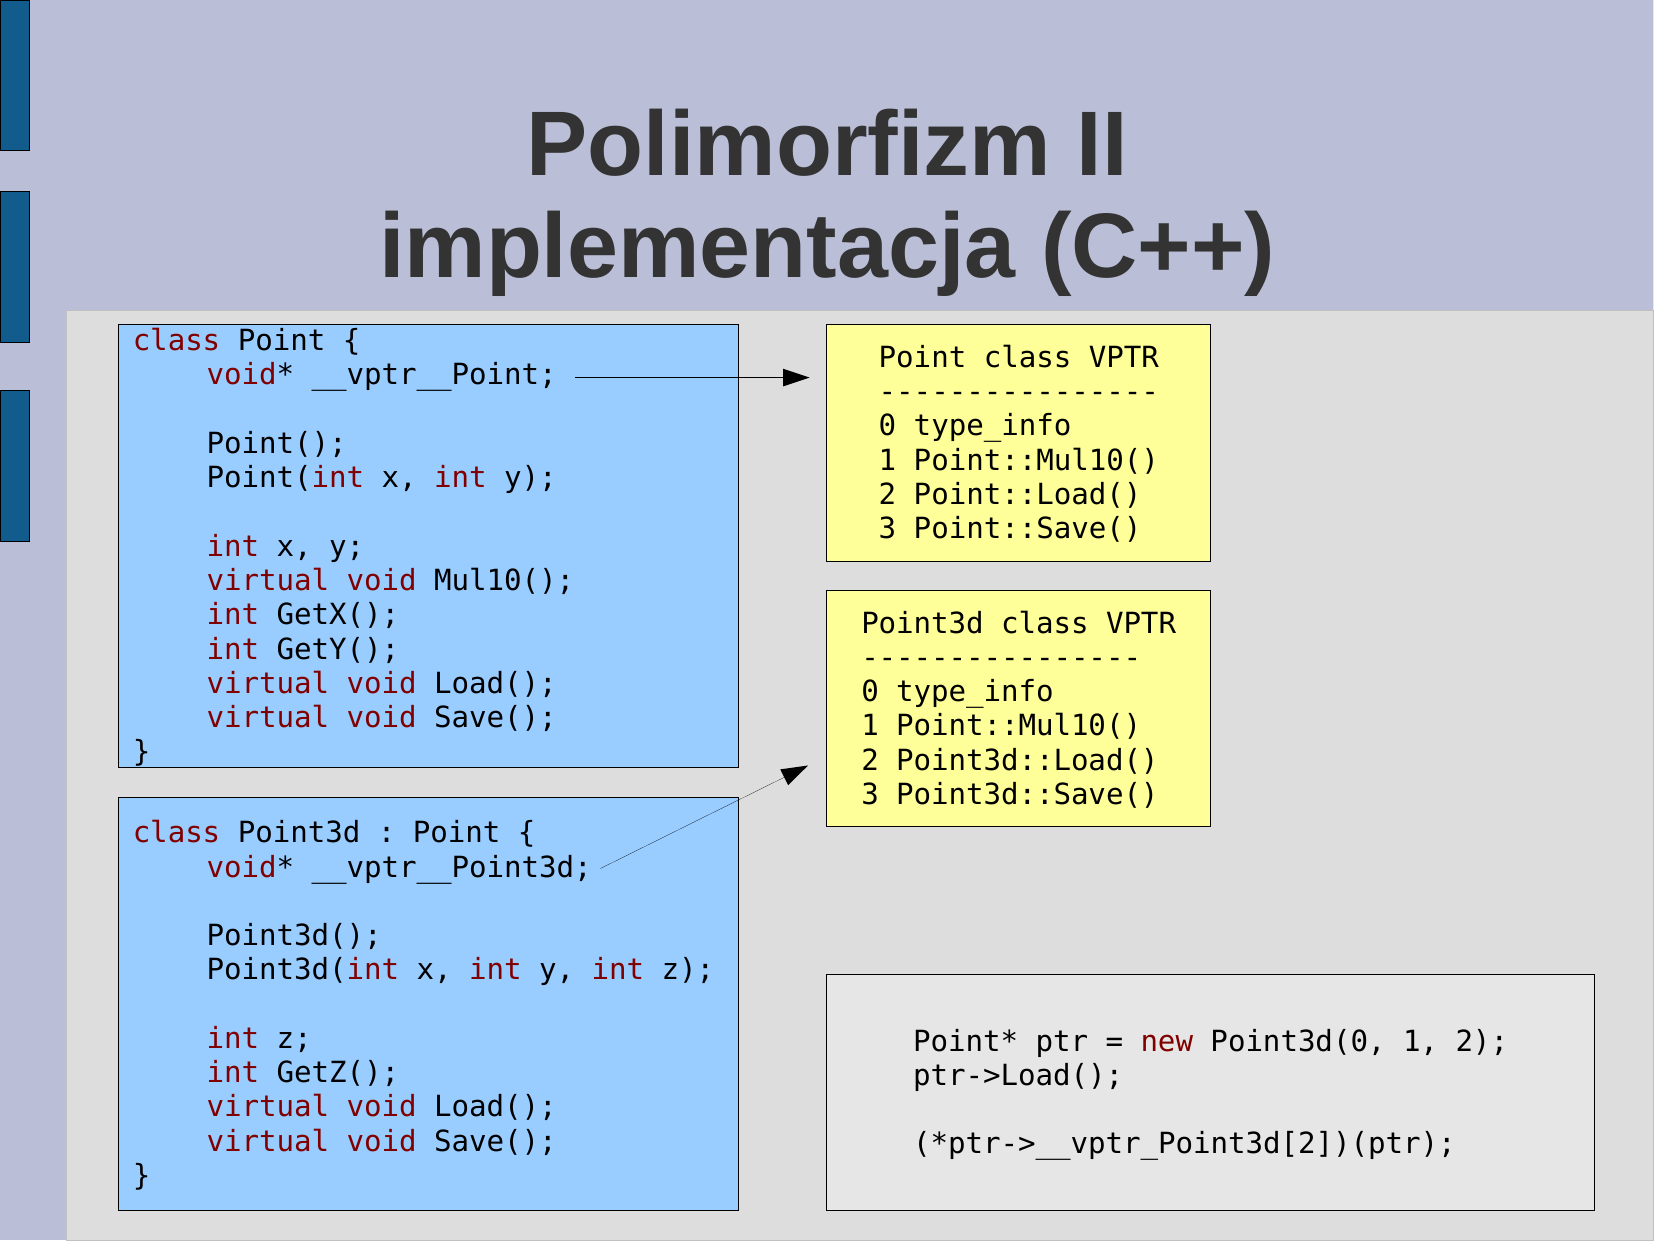

# Polimorfizm II implementacja (C++)
class Point {
	void* __vptr__Point;
	Point();
	Point(int x, int y);
	int x, y;
	virtual void Mul10();
	int GetX();
	int GetY();
	virtual void Load();
	virtual void Save();
}
Point class VPTR
----------------
0 type_info
1 Point::Mul10()
2 Point::Load()
3 Point::Save()
Point3d class VPTR
----------------
0 type_info
1 Point::Mul10()
2 Point3d::Load()
3 Point3d::Save()
class Point3d : Point {
	void* __vptr__Point3d;
	Point3d();
	Point3d(int x, int y, int z);
	int z;
	int GetZ();
	virtual void Load();
	virtual void Save();
}
Point* ptr = new Point3d(0, 1, 2);
ptr->Load();
(*ptr->__vptr_Point3d[2])(ptr);